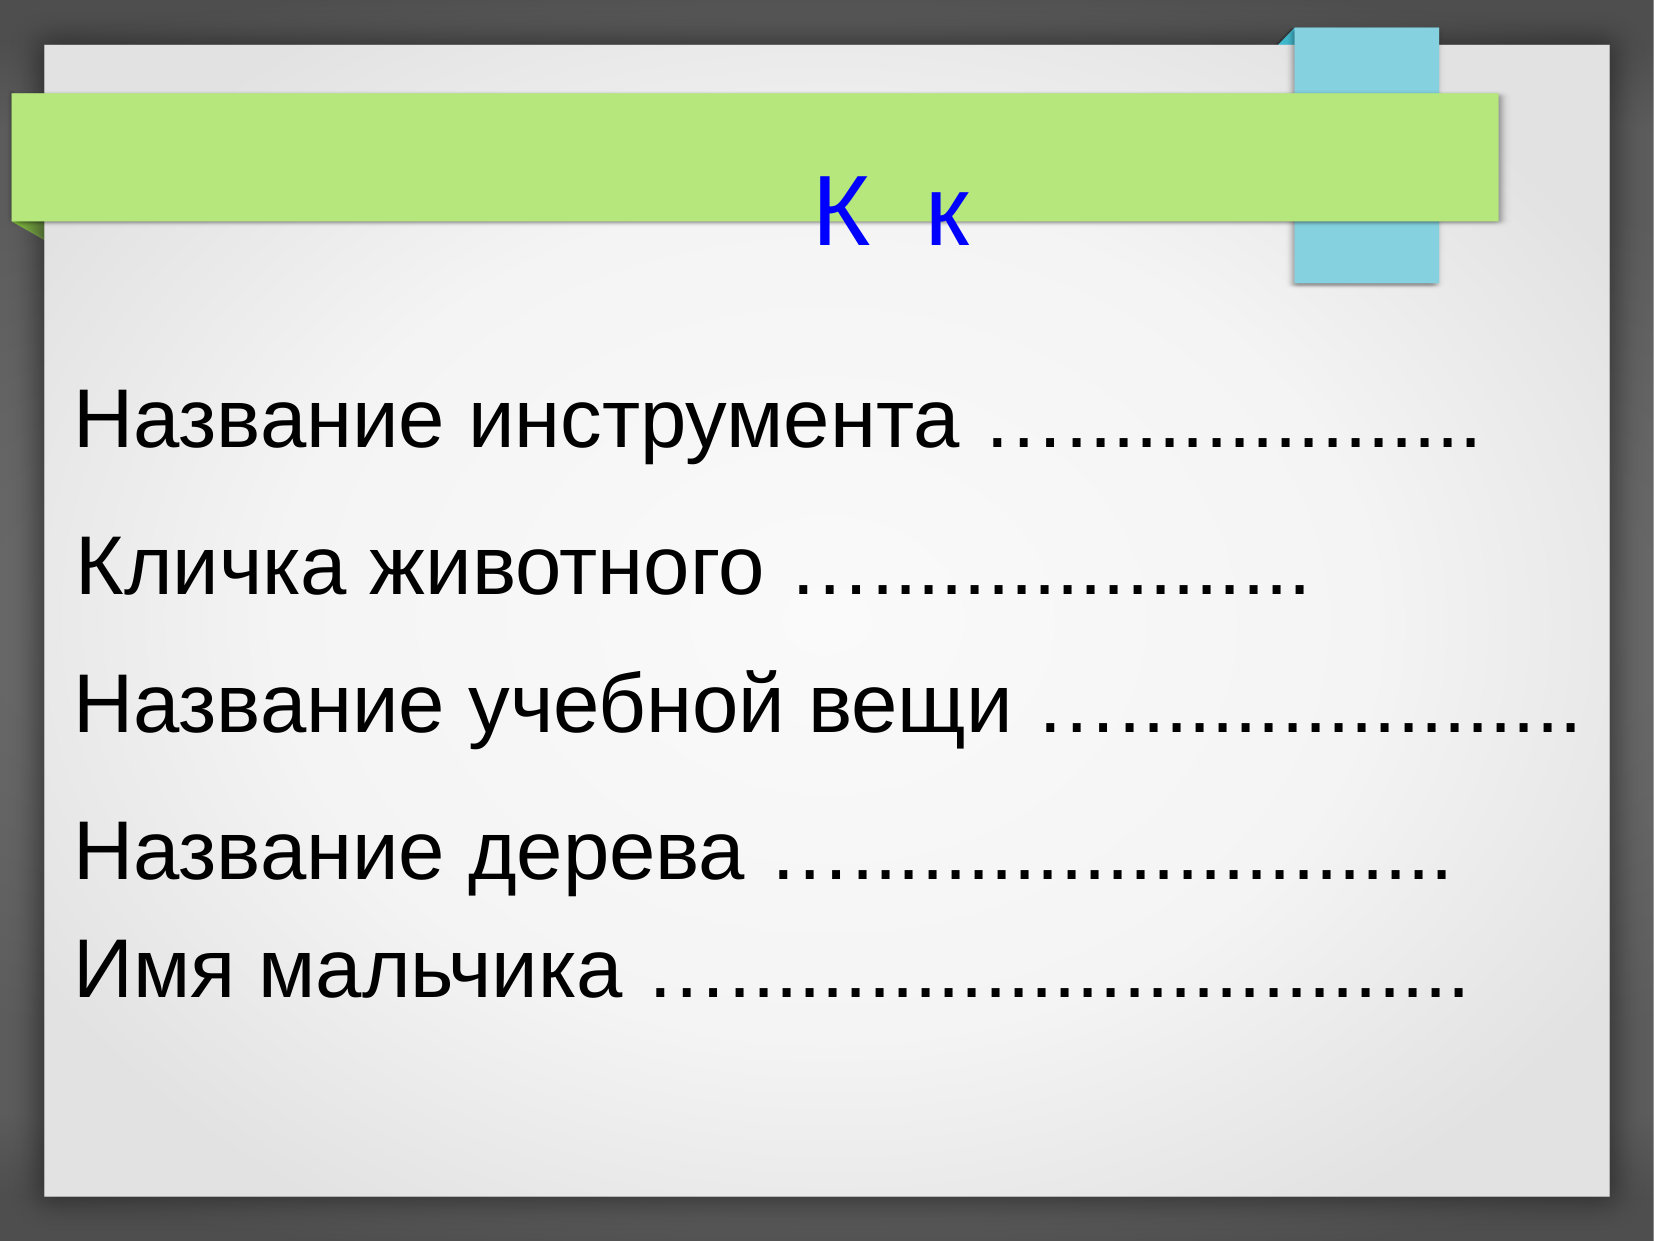

К к
Название инструмента …..................
Кличка животного …...................
Название учебной вещи …....................
Название дерева …..........................
Имя мальчика …................................